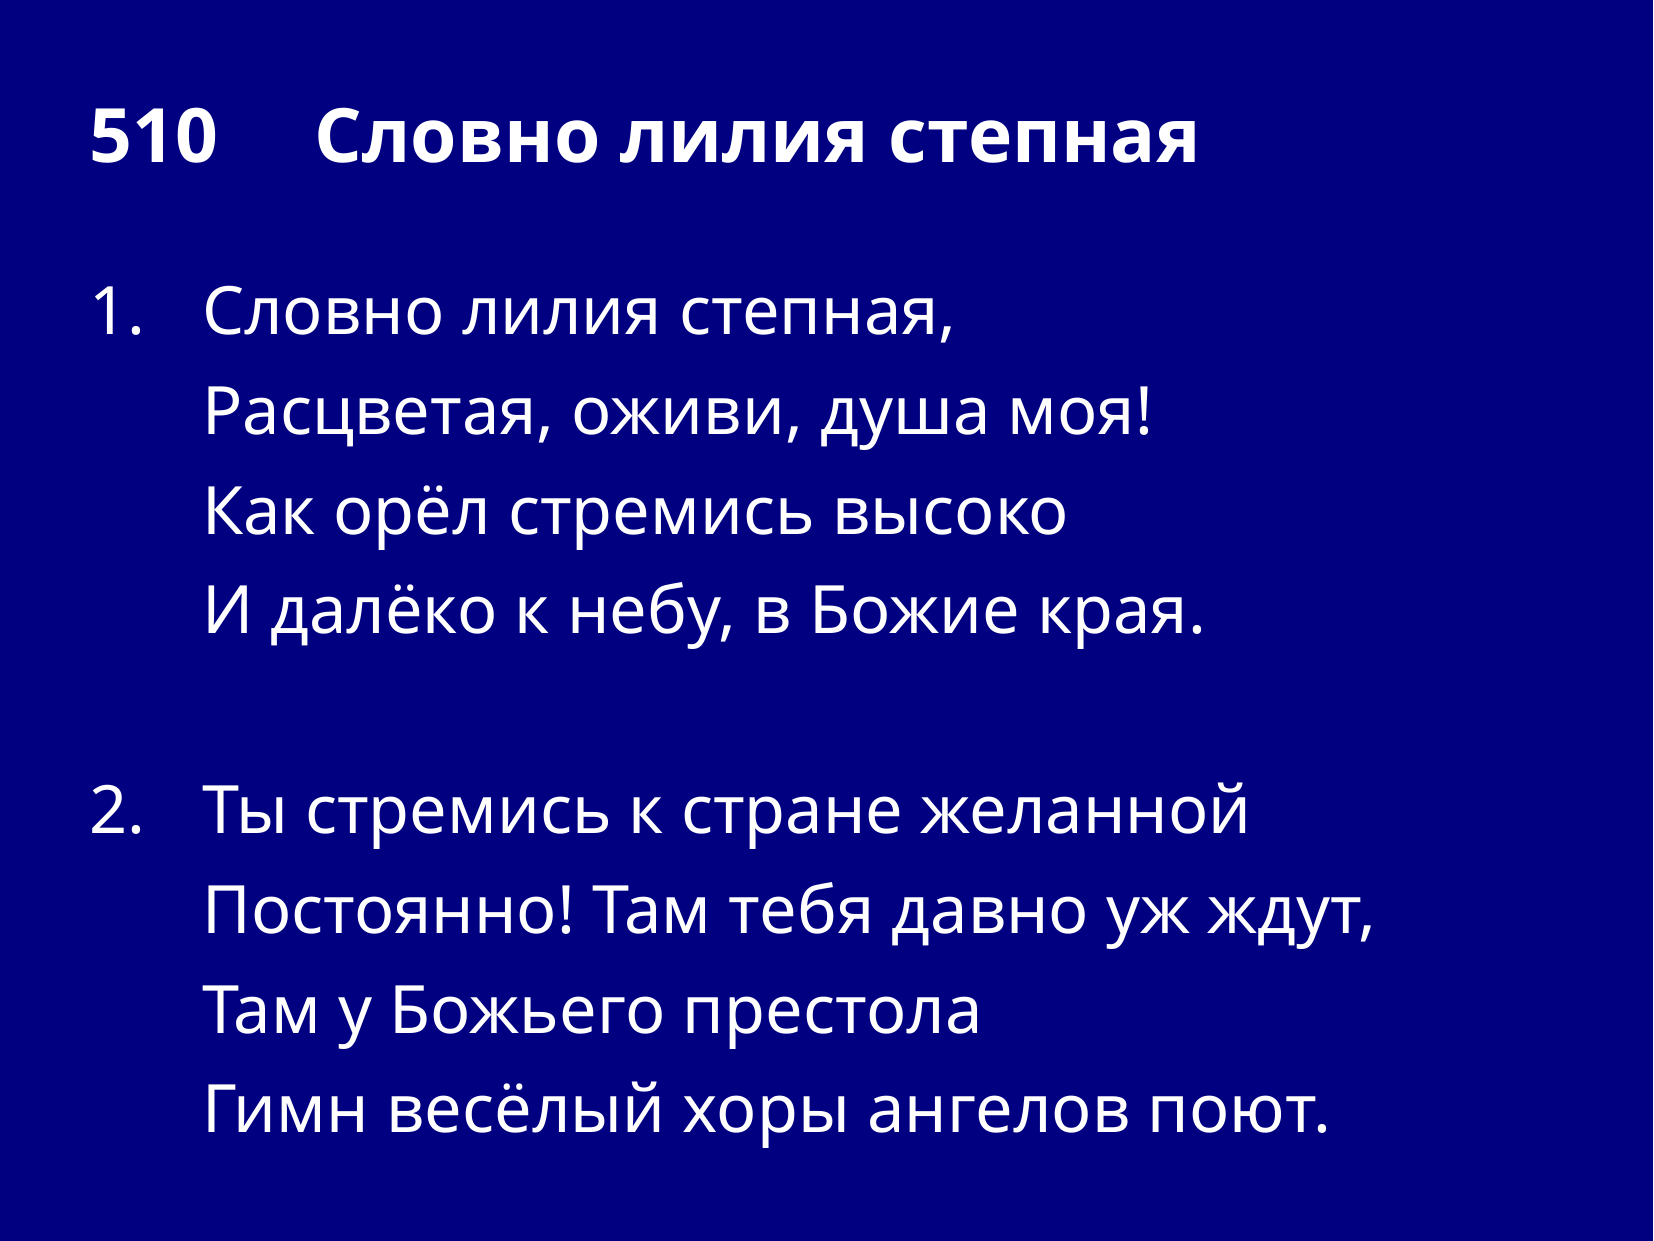

1.	Словно лилия степная,
	Расцветая, оживи, душа моя!
	Как орёл стремись высоко
	И далёко к небу, в Божие края.
2.	Ты стремись к стране желанной
	Постоянно! Там тебя давно уж ждут,
	Там у Божьего престола
	Гимн весёлый хоры ангелов поют.
510	Словно лилия степная